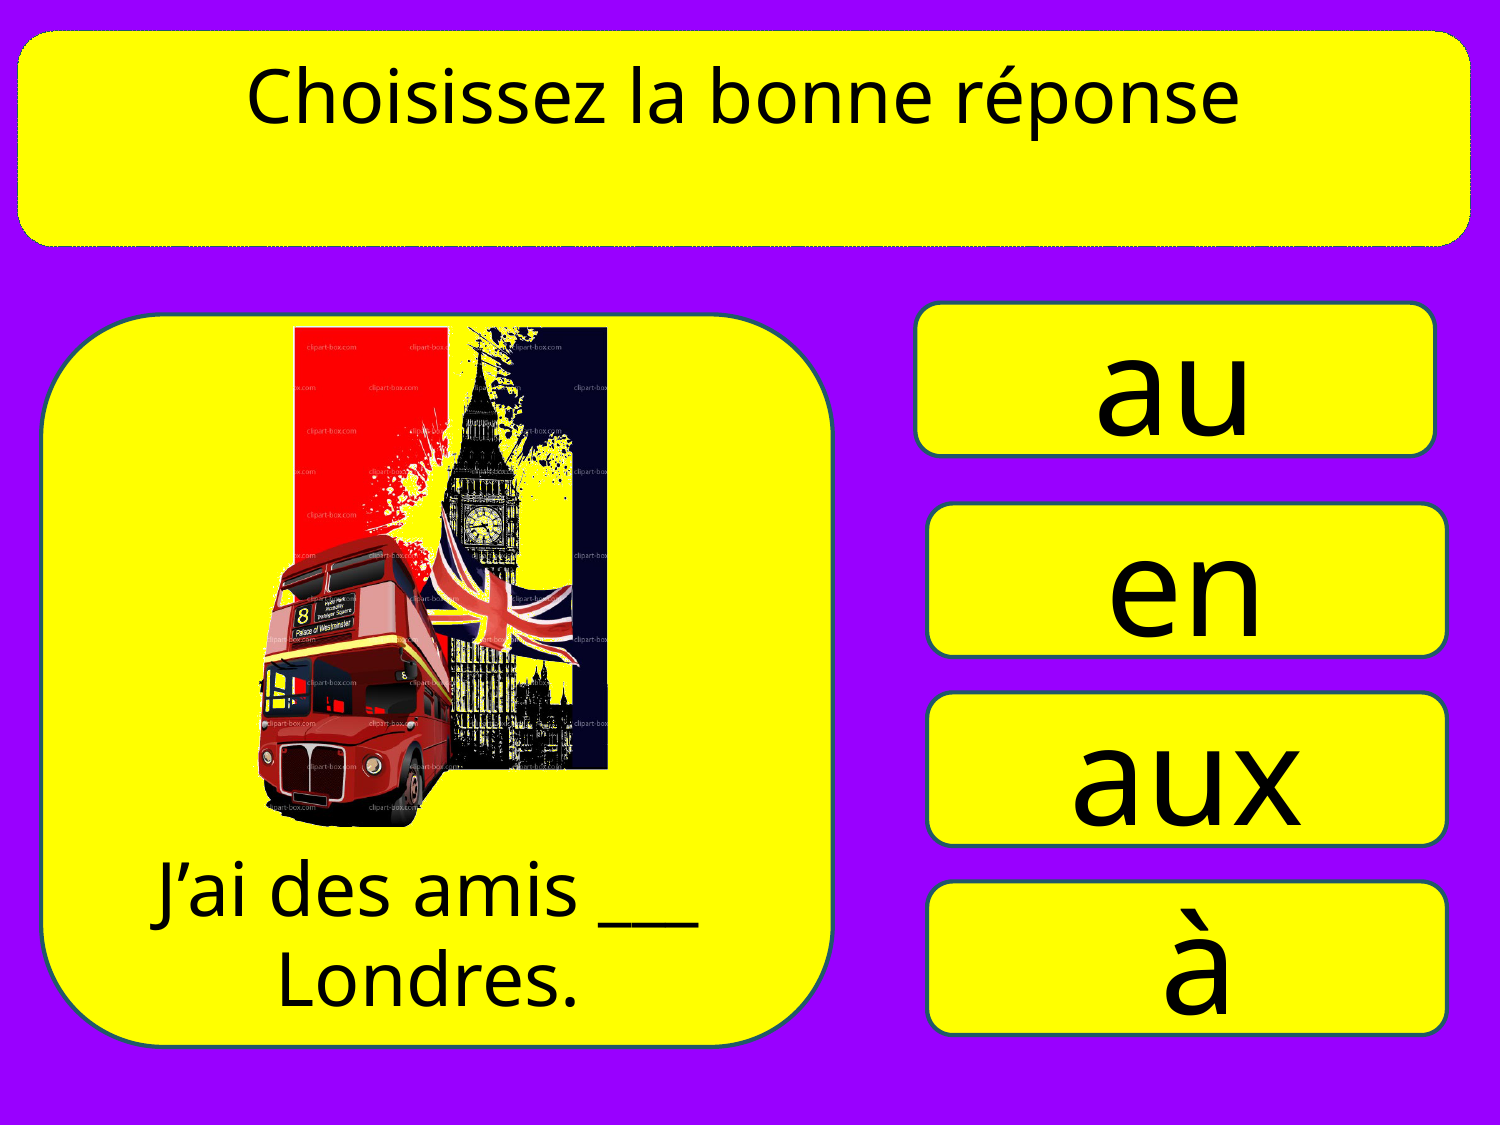

Choisissez la bonne réponse
au
en
aux
J’ai des amis ___
Londres.
à